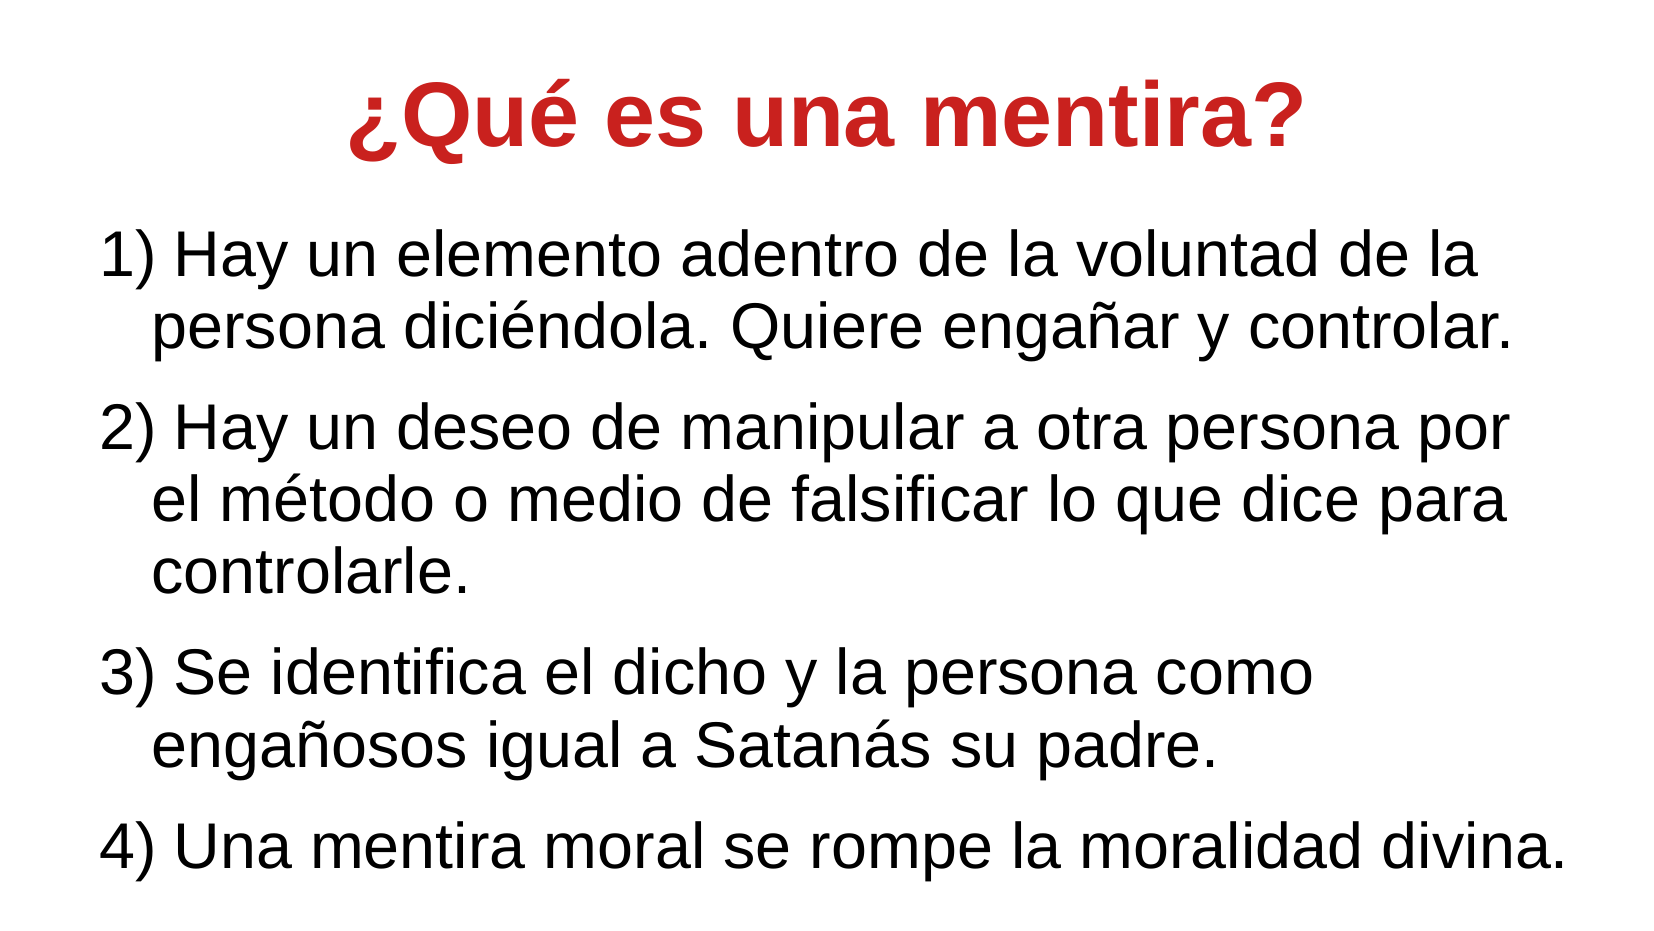

# ¿Qué es una mentira?
 Hay un elemento adentro de la voluntad de la persona diciéndola. Quiere engañar y controlar.
 Hay un deseo de manipular a otra persona por el método o medio de falsificar lo que dice para controlarle.
 Se identifica el dicho y la persona como engañosos igual a Satanás su padre.
 Una mentira moral se rompe la moralidad divina.